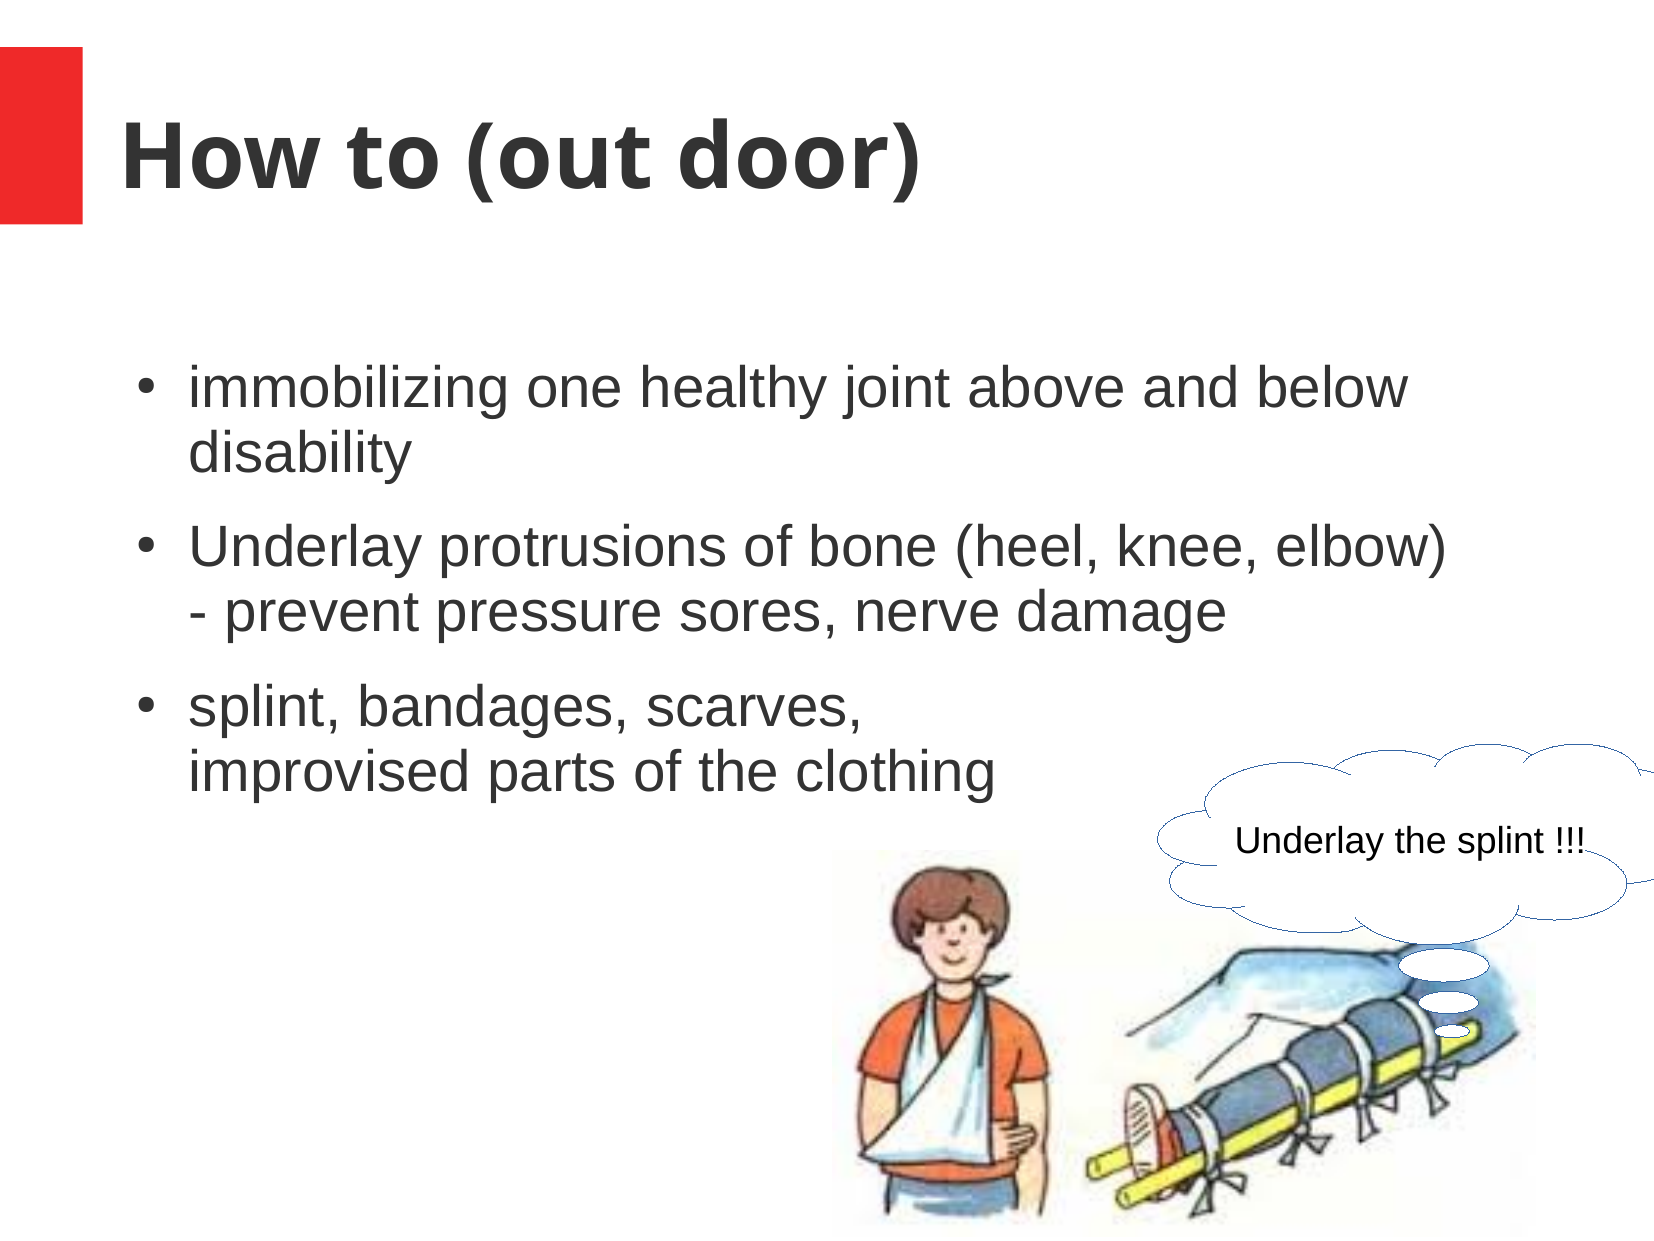

How to (out door)
# immobilizing one healthy joint above and below disability
Underlay protrusions of bone (heel, knee, elbow)
- prevent pressure sores, nerve damage
splint, bandages, scarves,
improvised parts of the clothing
Underlay the splint !!!